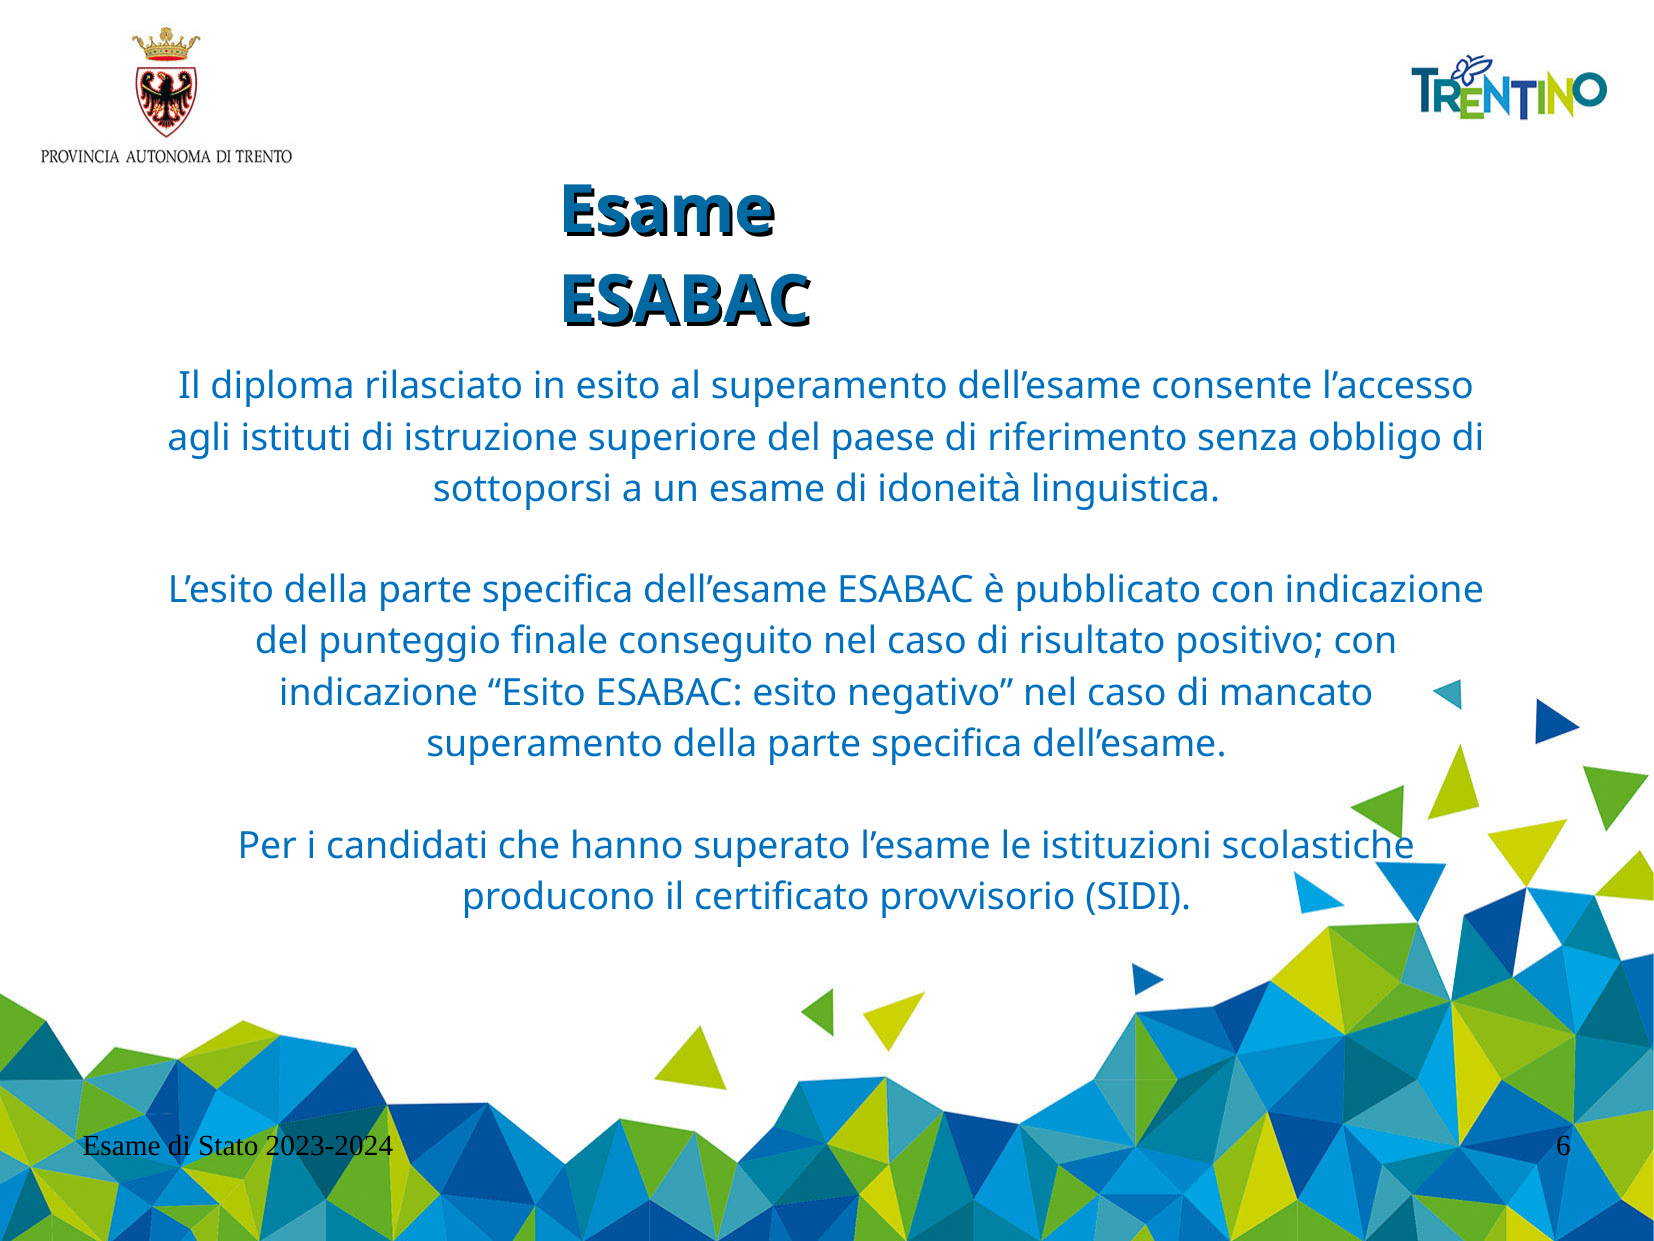

Esame ESABAC
Il diploma rilasciato in esito al superamento dell’esame consente l’accesso agli istituti di istruzione superiore del paese di riferimento senza obbligo di sottoporsi a un esame di idoneità linguistica.
L’esito della parte specifica dell’esame ESABAC è pubblicato con indicazione del punteggio finale conseguito nel caso di risultato positivo; con indicazione “Esito ESABAC: esito negativo” nel caso di mancato superamento della parte specifica dell’esame.
Per i candidati che hanno superato l’esame le istituzioni scolastiche producono il certificato provvisorio (SIDI).
Esame di Stato 2023-2024
6